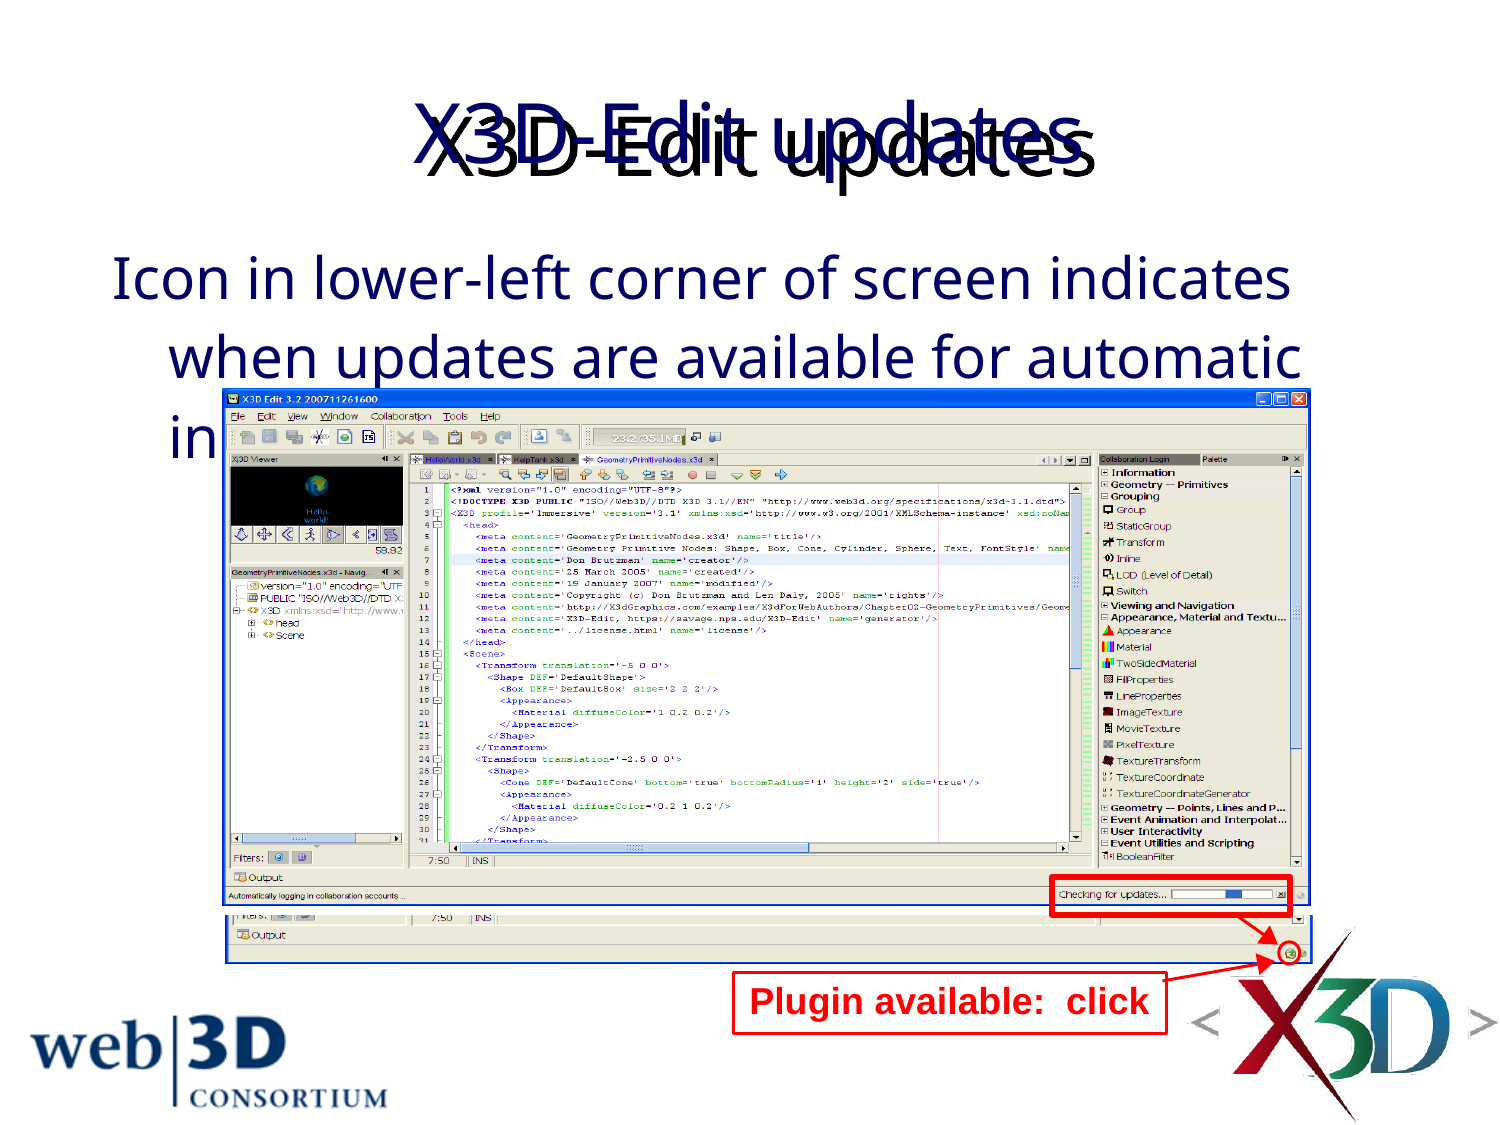

# X3D-Edit updates
Icon in lower-left corner of screen indicates when updates are available for automatic installation
Plugin available: click